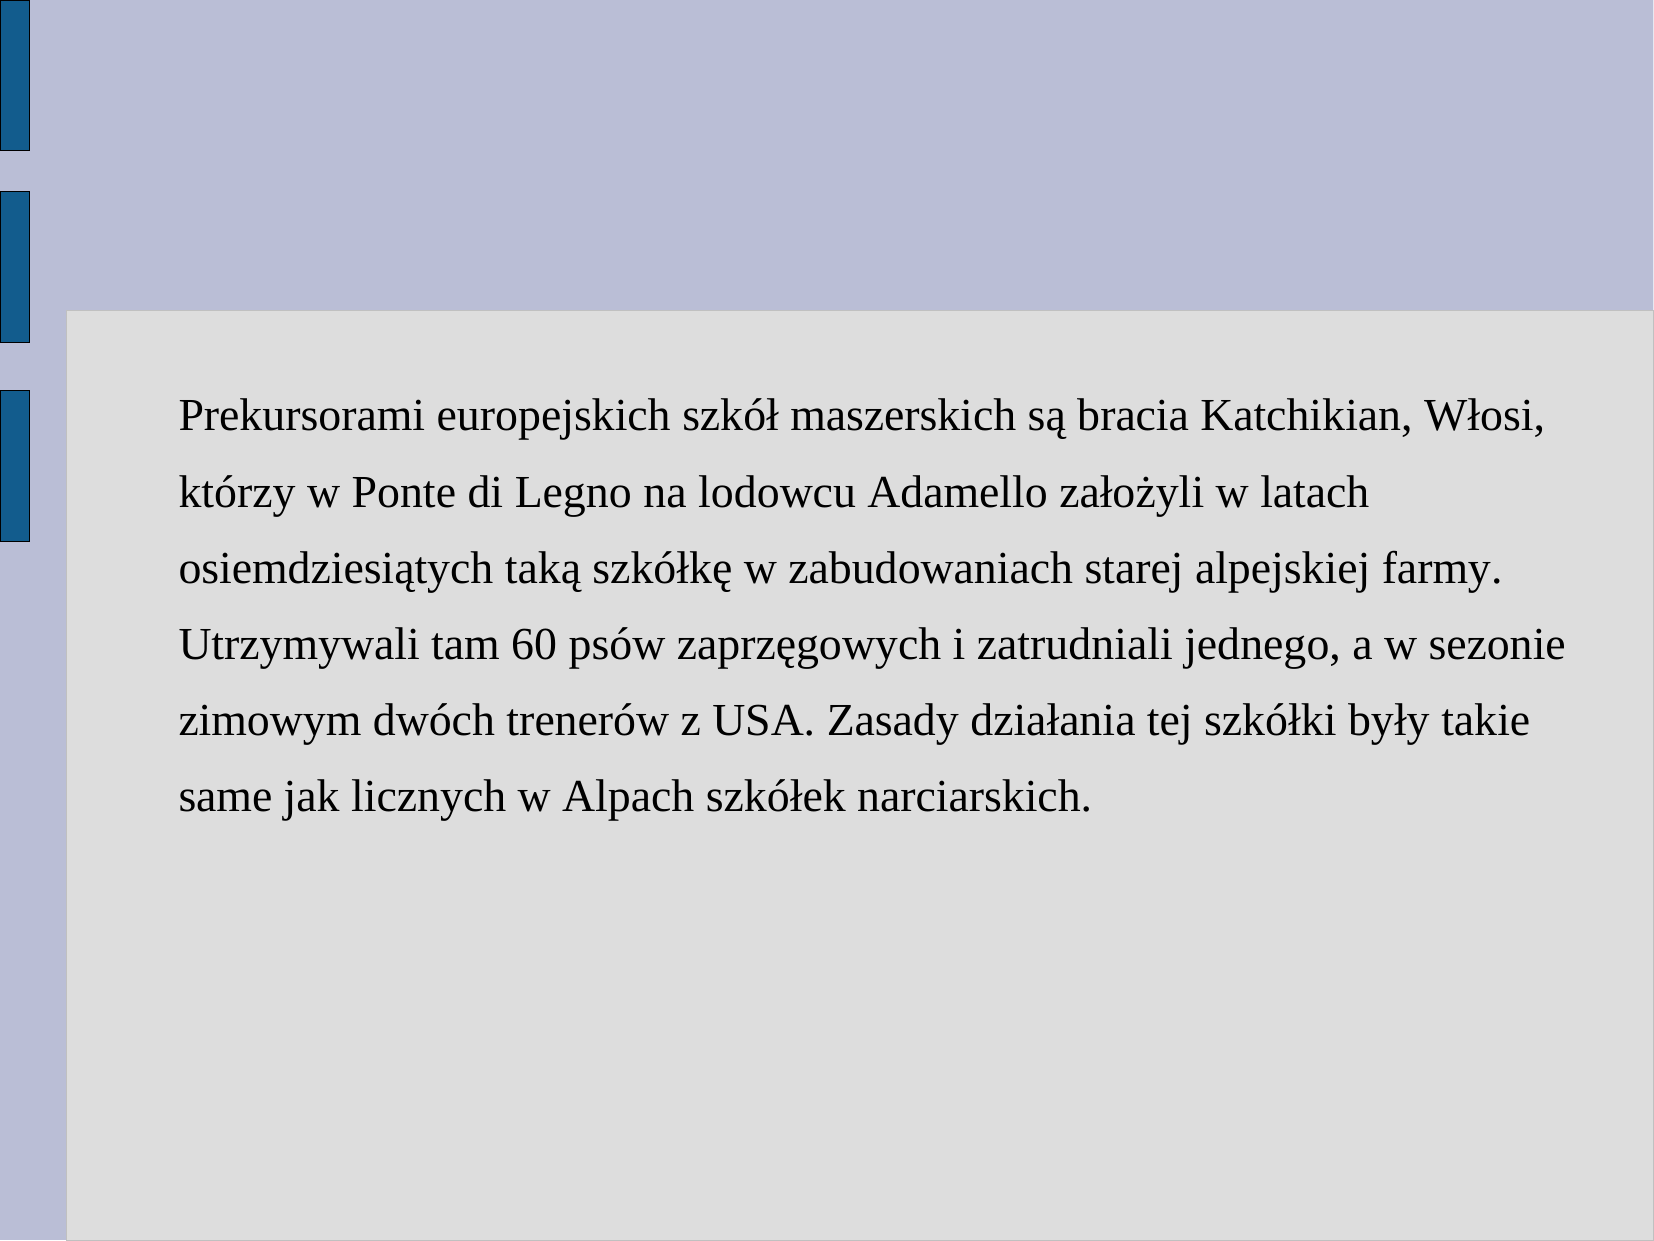

#
Prekursorami europejskich szkół maszerskich są bracia Katchikian, Włosi, którzy w Ponte di Legno na lodowcu Adamello założyli w latach osiemdziesiątych taką szkółkę w zabudowaniach starej alpejskiej farmy. Utrzymywali tam 60 psów zaprzęgowych i zatrudniali jednego, a w sezonie zimowym dwóch trenerów z USA. Zasady działania tej szkółki były takie same jak licznych w Alpach szkółek narciarskich.